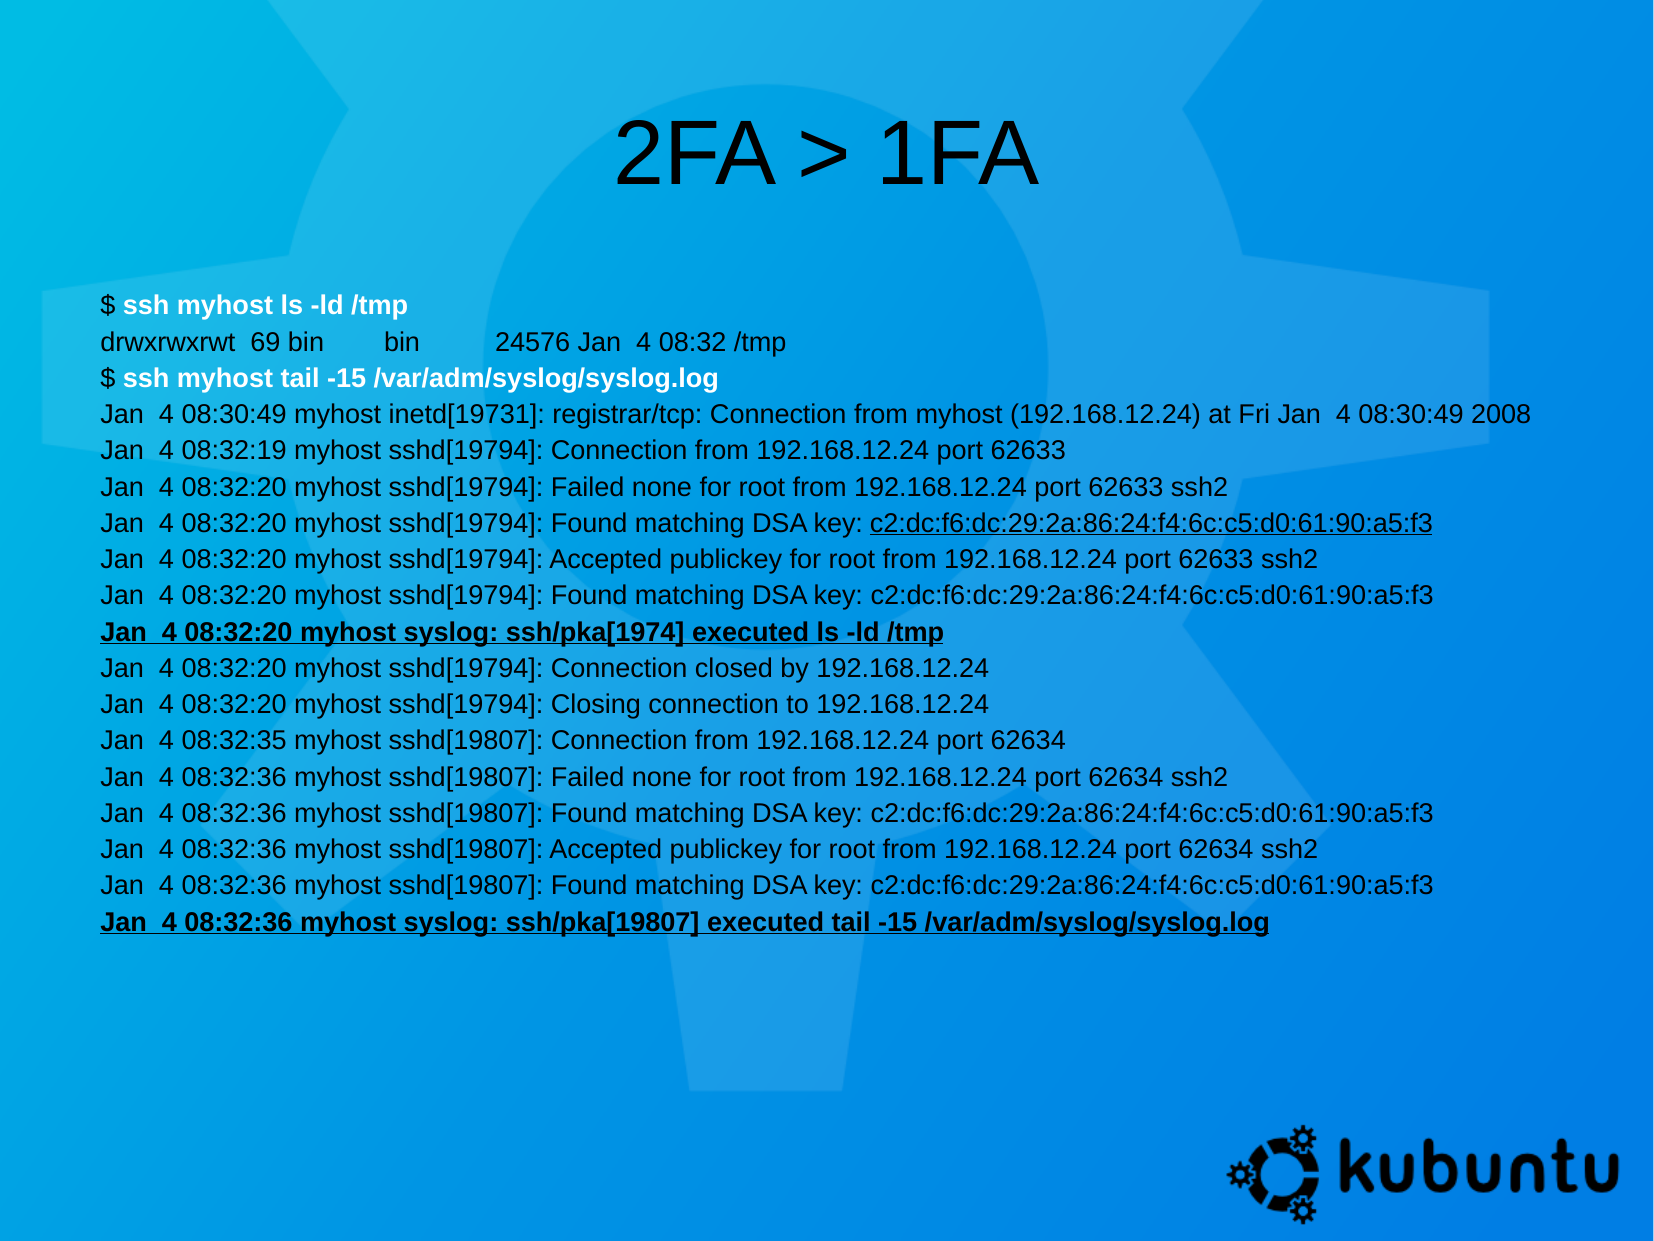

# 2FA > 1FA
$ ssh myhost ls -ld /tmp
drwxrwxrwt 69 bin bin 24576 Jan 4 08:32 /tmp
$ ssh myhost tail -15 /var/adm/syslog/syslog.log
Jan 4 08:30:49 myhost inetd[19731]: registrar/tcp: Connection from myhost (192.168.12.24) at Fri Jan 4 08:30:49 2008
Jan 4 08:32:19 myhost sshd[19794]: Connection from 192.168.12.24 port 62633
Jan 4 08:32:20 myhost sshd[19794]: Failed none for root from 192.168.12.24 port 62633 ssh2
Jan 4 08:32:20 myhost sshd[19794]: Found matching DSA key: c2:dc:f6:dc:29:2a:86:24:f4:6c:c5:d0:61:90:a5:f3
Jan 4 08:32:20 myhost sshd[19794]: Accepted publickey for root from 192.168.12.24 port 62633 ssh2
Jan 4 08:32:20 myhost sshd[19794]: Found matching DSA key: c2:dc:f6:dc:29:2a:86:24:f4:6c:c5:d0:61:90:a5:f3
Jan 4 08:32:20 myhost syslog: ssh/pka[1974] executed ls -ld /tmp
Jan 4 08:32:20 myhost sshd[19794]: Connection closed by 192.168.12.24
Jan 4 08:32:20 myhost sshd[19794]: Closing connection to 192.168.12.24
Jan 4 08:32:35 myhost sshd[19807]: Connection from 192.168.12.24 port 62634
Jan 4 08:32:36 myhost sshd[19807]: Failed none for root from 192.168.12.24 port 62634 ssh2
Jan 4 08:32:36 myhost sshd[19807]: Found matching DSA key: c2:dc:f6:dc:29:2a:86:24:f4:6c:c5:d0:61:90:a5:f3
Jan 4 08:32:36 myhost sshd[19807]: Accepted publickey for root from 192.168.12.24 port 62634 ssh2
Jan 4 08:32:36 myhost sshd[19807]: Found matching DSA key: c2:dc:f6:dc:29:2a:86:24:f4:6c:c5:d0:61:90:a5:f3
Jan 4 08:32:36 myhost syslog: ssh/pka[19807] executed tail -15 /var/adm/syslog/syslog.log